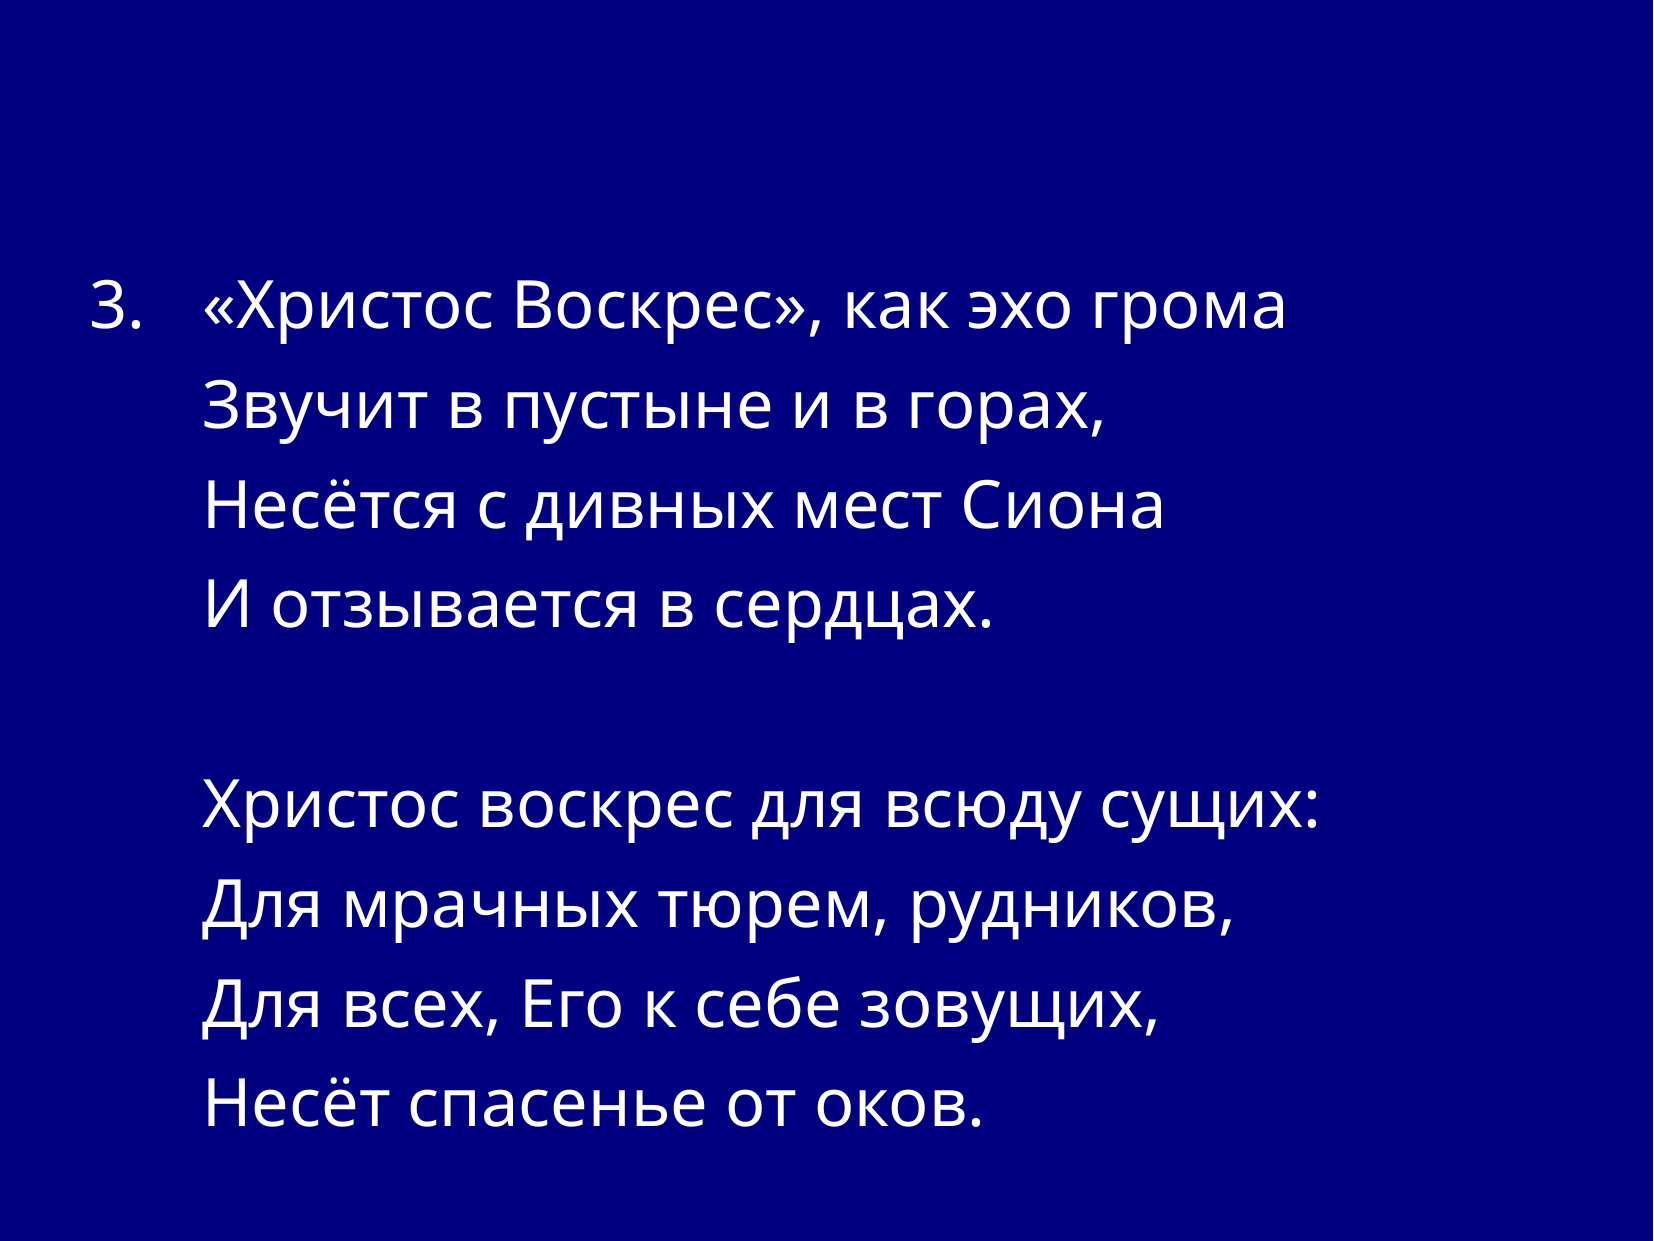

3.	«Христос Воскрес», как эхо грома
	Звучит в пустыне и в горах,
	Несётся с дивных мест Сиона
	И отзывается в сердцах.
	Христос воскрес для всюду сущих:
	Для мрачных тюрем, рудников,
	Для всех, Его к себе зовущих,
	Несёт спасенье от оков.